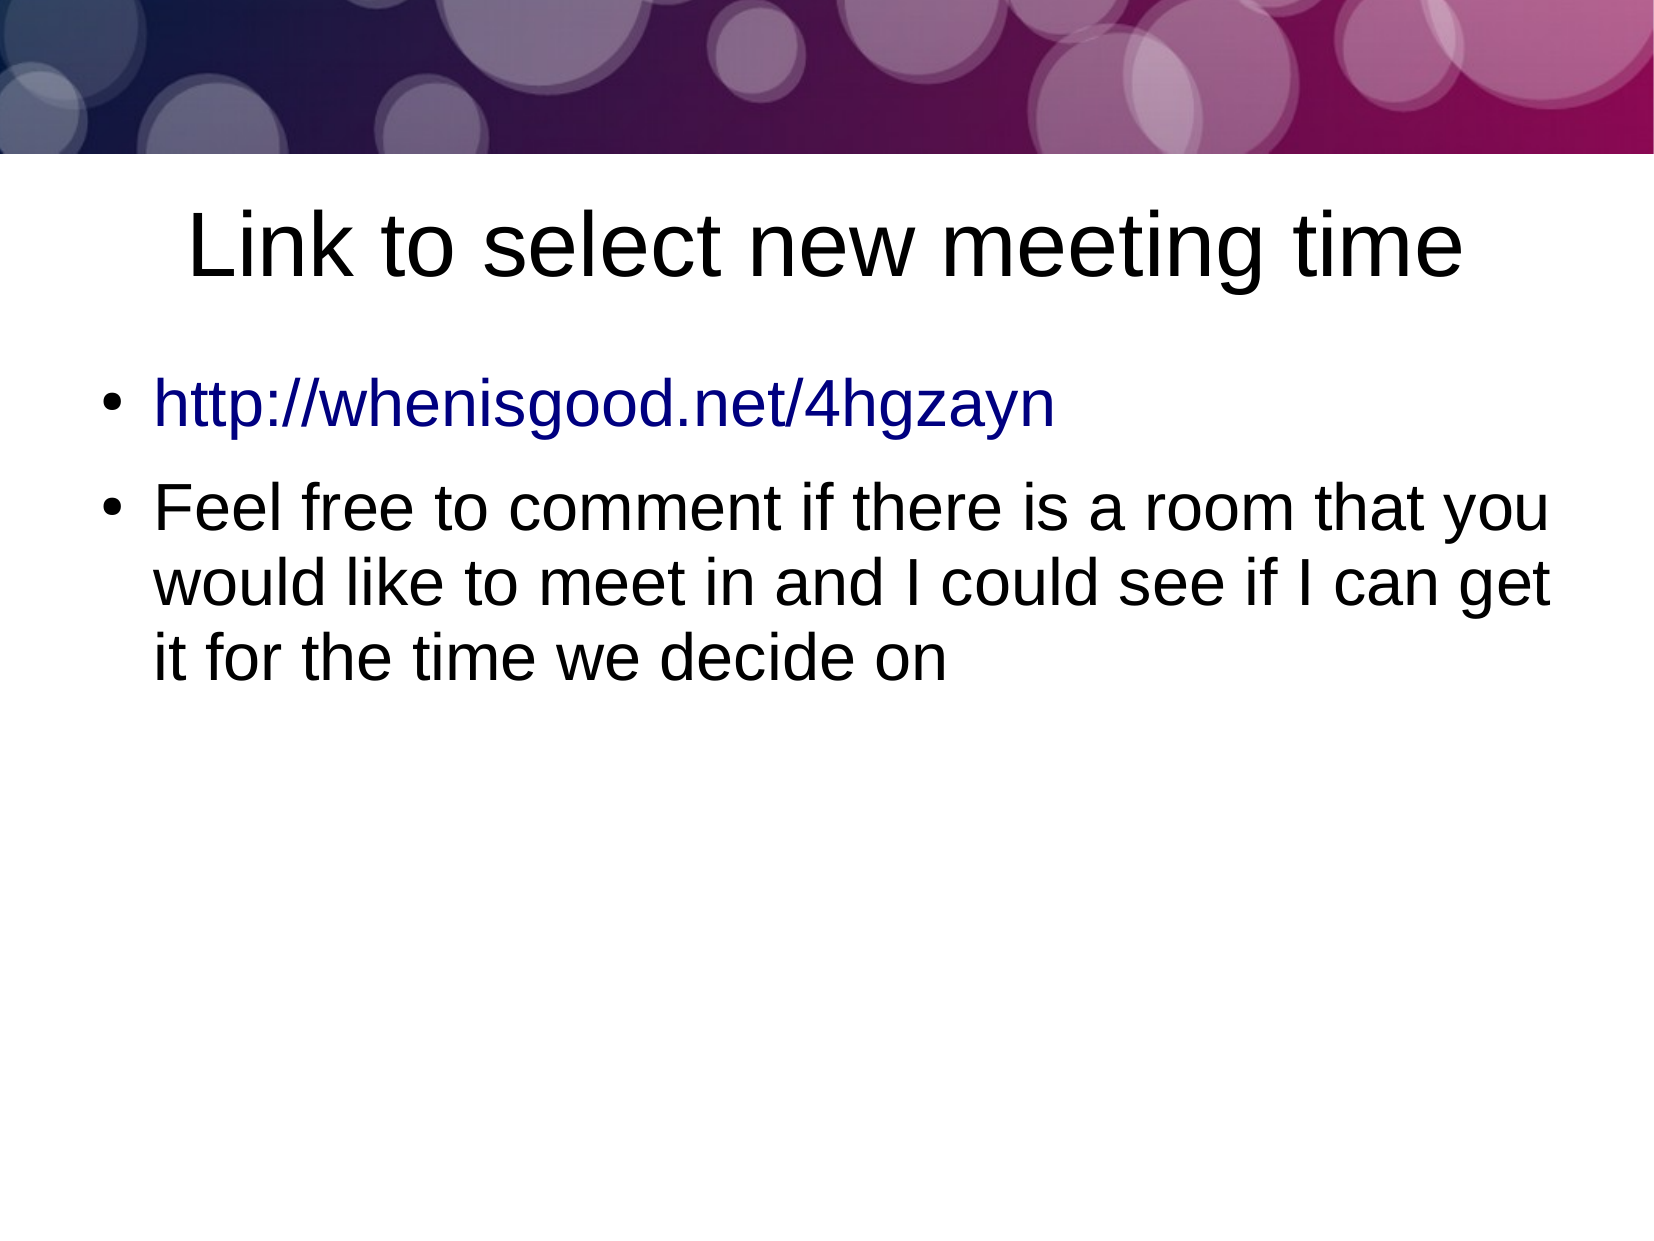

# Link to select new meeting time
http://whenisgood.net/4hgzayn
Feel free to comment if there is a room that you would like to meet in and I could see if I can get it for the time we decide on